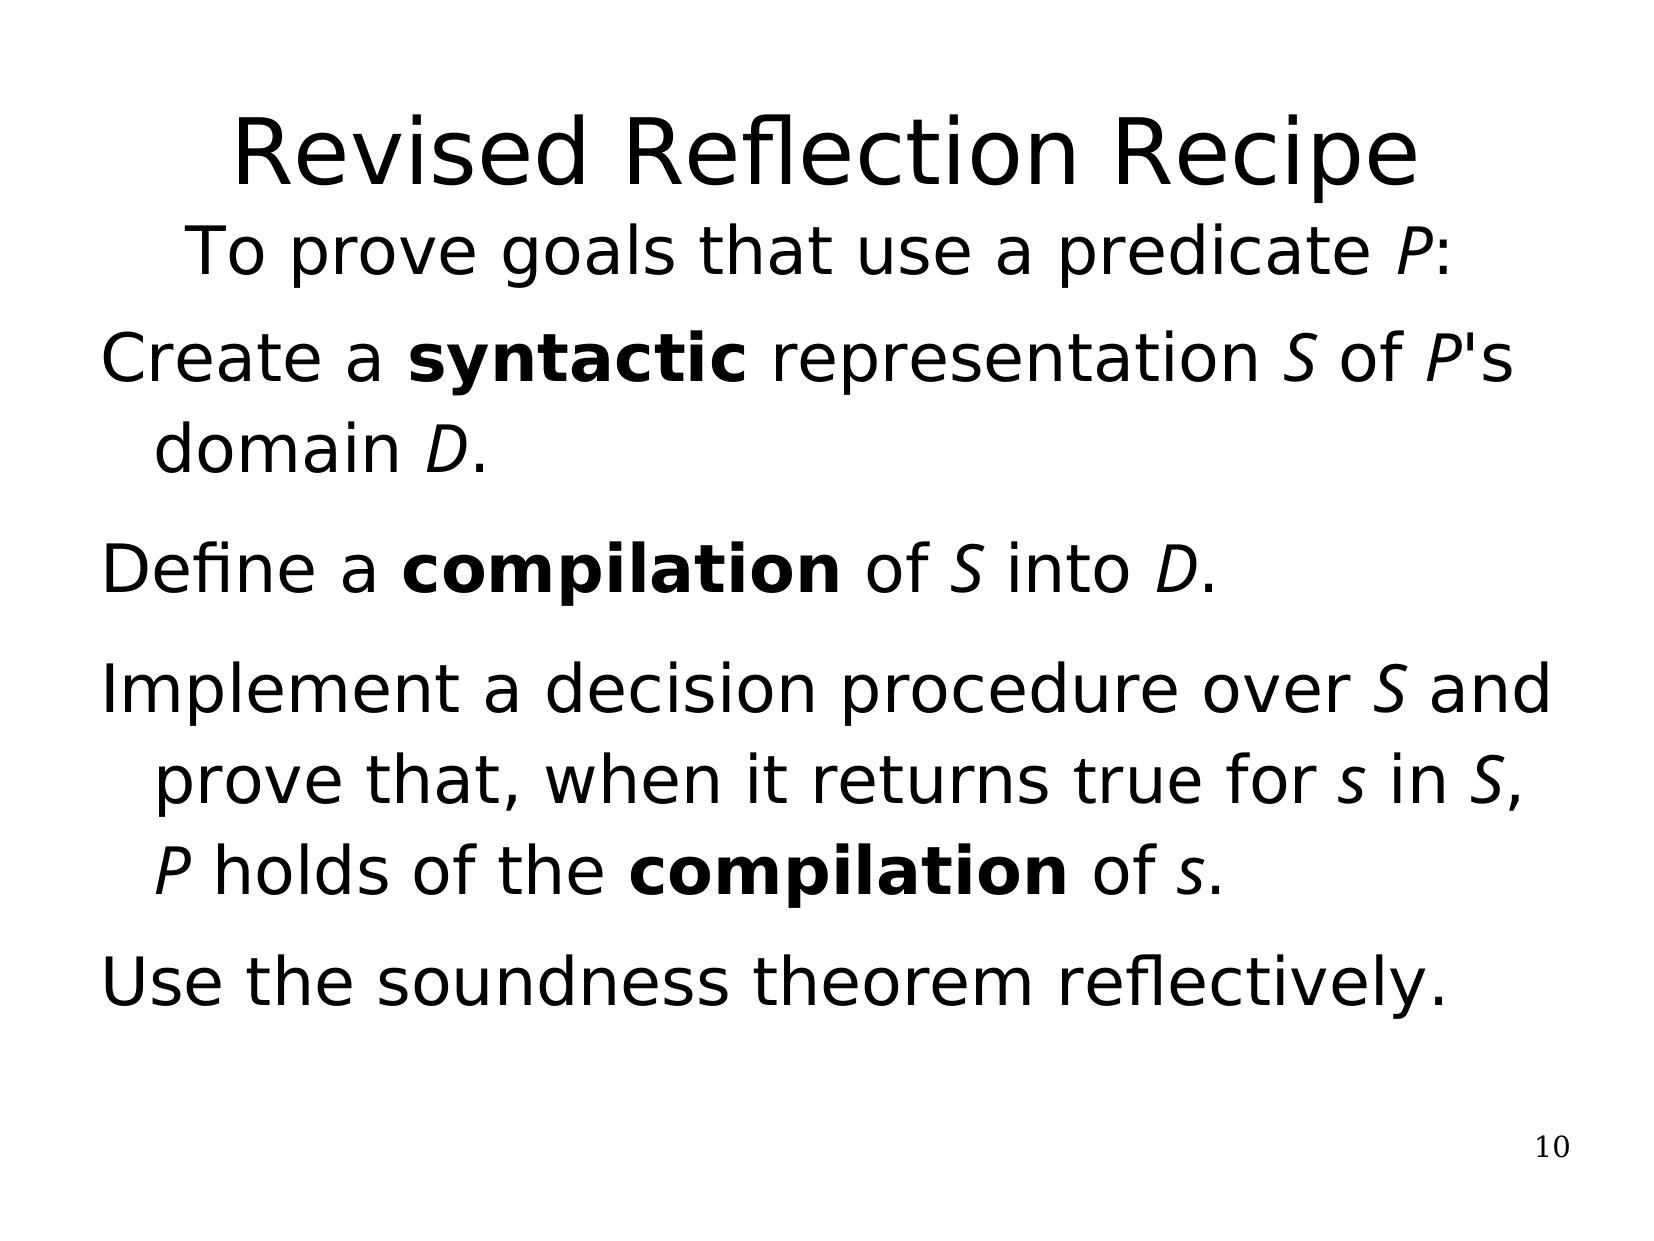

# Revised Reflection Recipe
To prove goals that use a predicate P:
Create a syntactic representation S of P's domain D.
Define a compilation of S into D.
Implement a decision procedure over S and prove that, when it returns true for s in S, P holds of the compilation of s.
Use the soundness theorem reflectively.
10